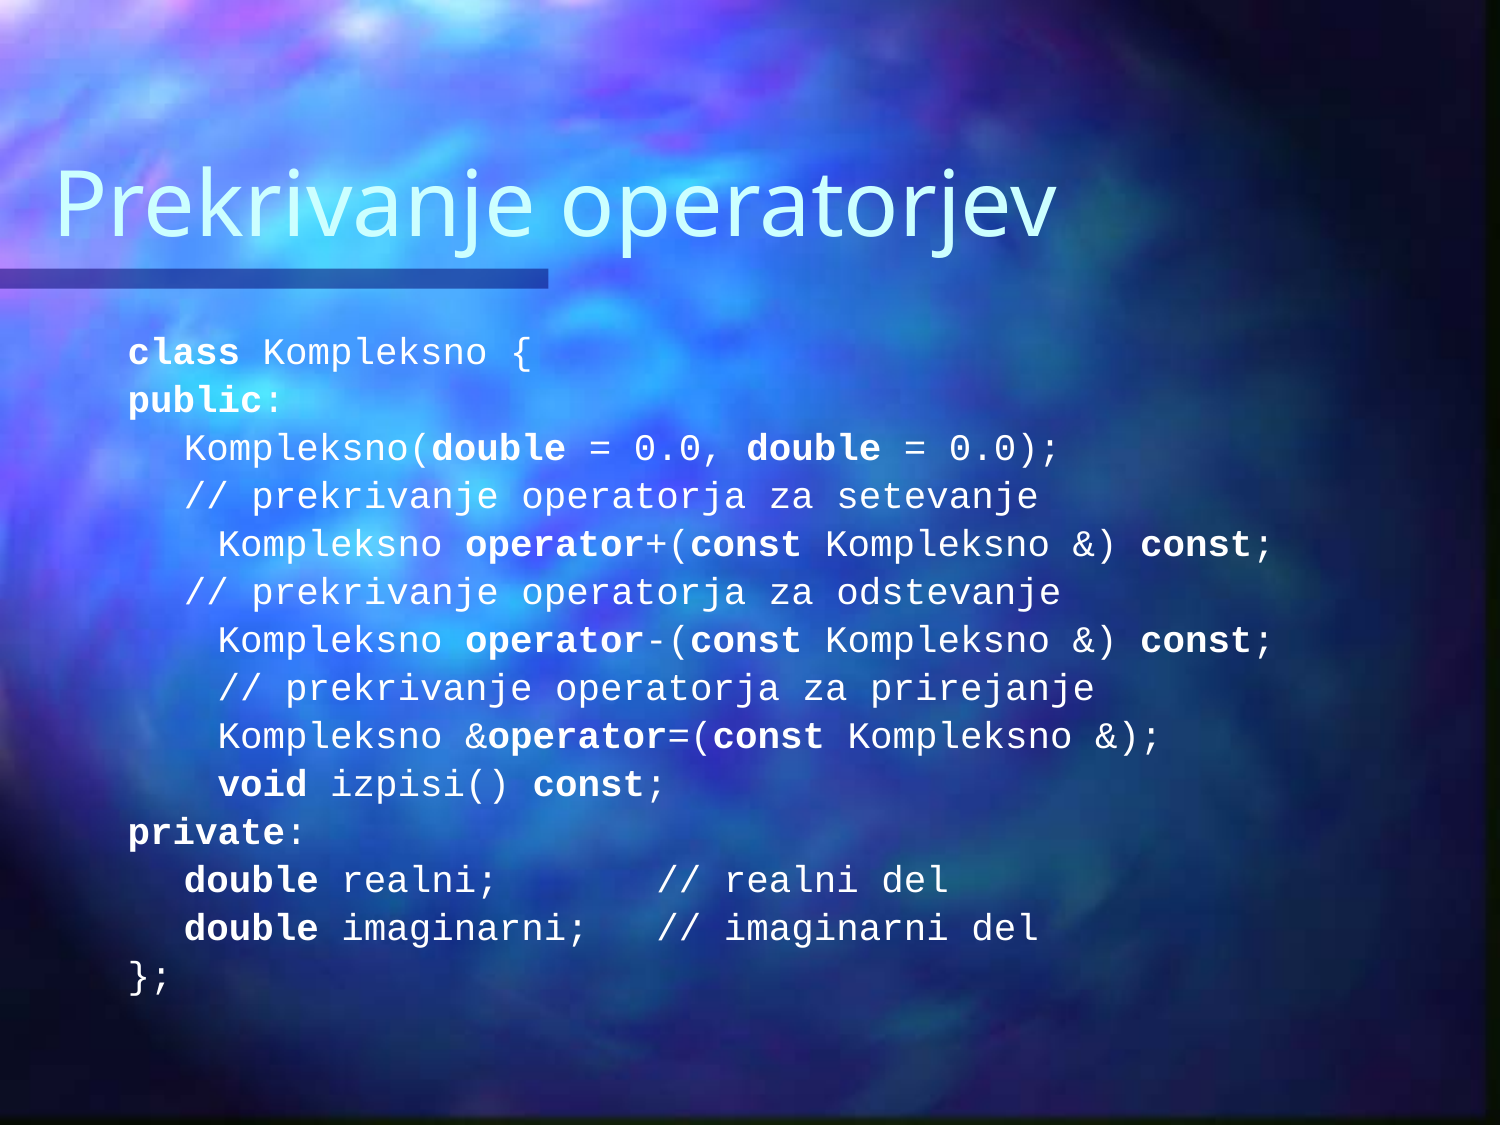

# Prekrivanje operatorjev
class Kompleksno {
public:
	Kompleksno(double = 0.0, double = 0.0);
	// prekrivanje operatorja za setevanje
 Kompleksno operator+(const Kompleksno &) const;
	// prekrivanje operatorja za odstevanje
 Kompleksno operator-(const Kompleksno &) const;
 // prekrivanje operatorja za prirejanje
 Kompleksno &operator=(const Kompleksno &);
 void izpisi() const;
private:
	double realni; // realni del
	double imaginarni; // imaginarni del
};